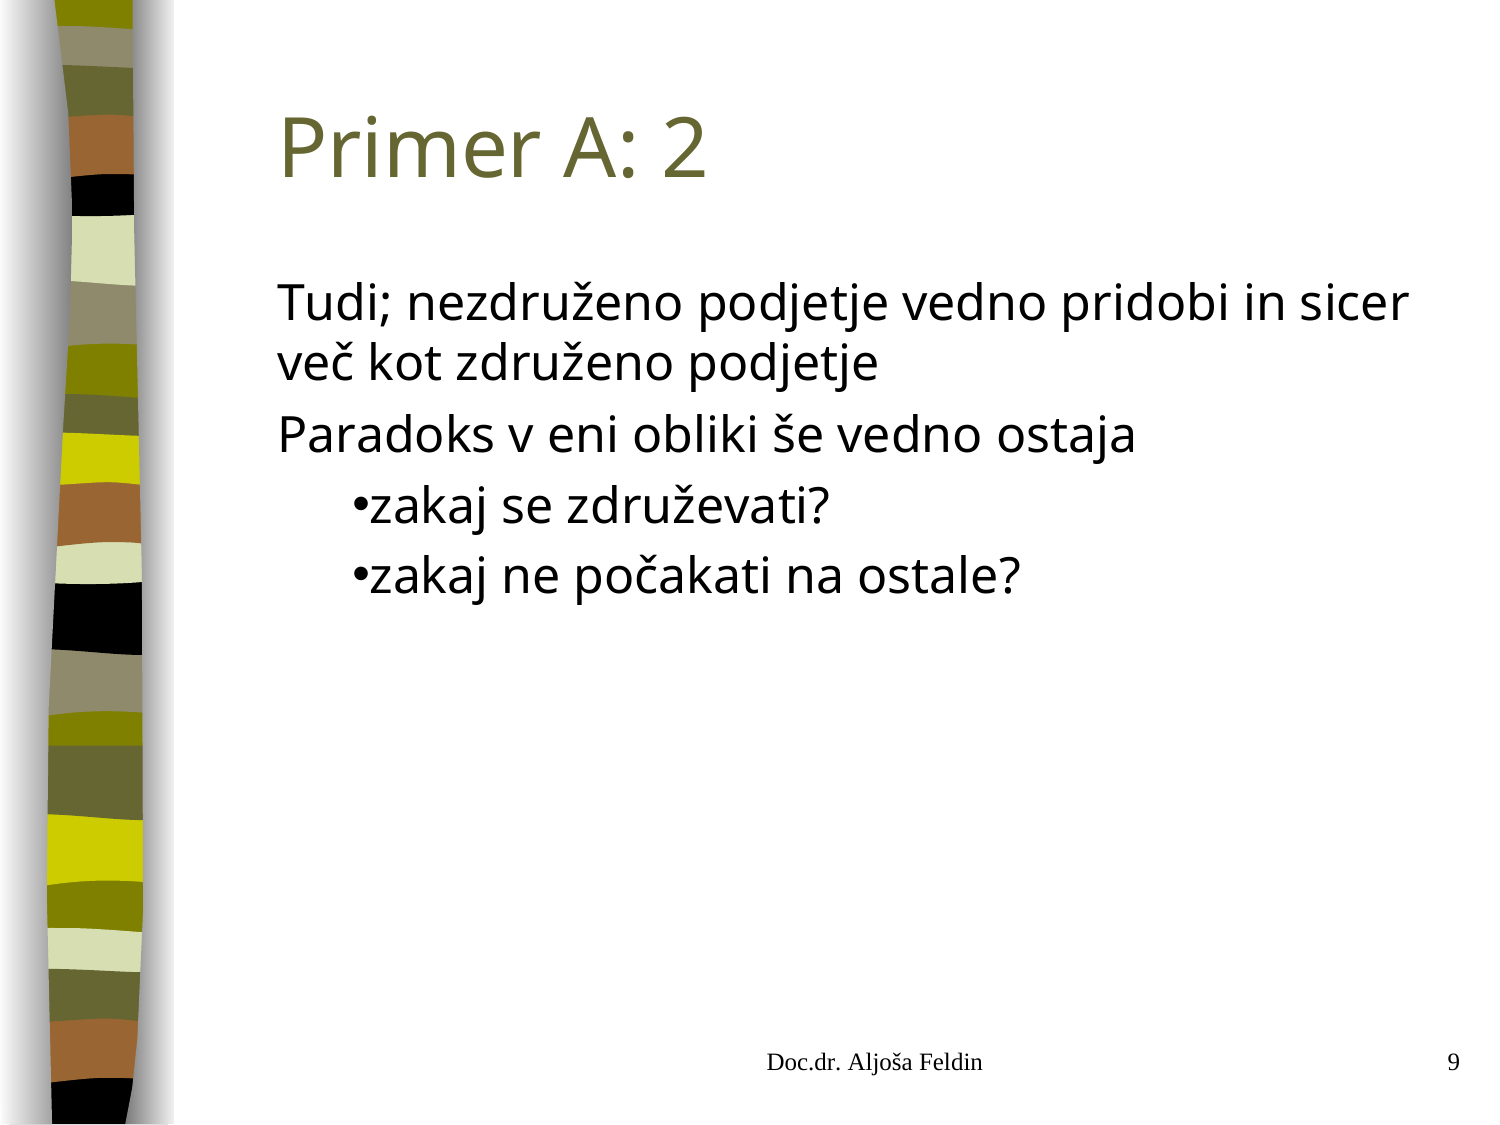

Primer A: 2
Tudi; nezdruženo podjetje vedno pridobi in sicer več kot združeno podjetje
Paradoks v eni obliki še vedno ostaja
zakaj se združevati?
zakaj ne počakati na ostale?
Doc.dr. Aljoša Feldin